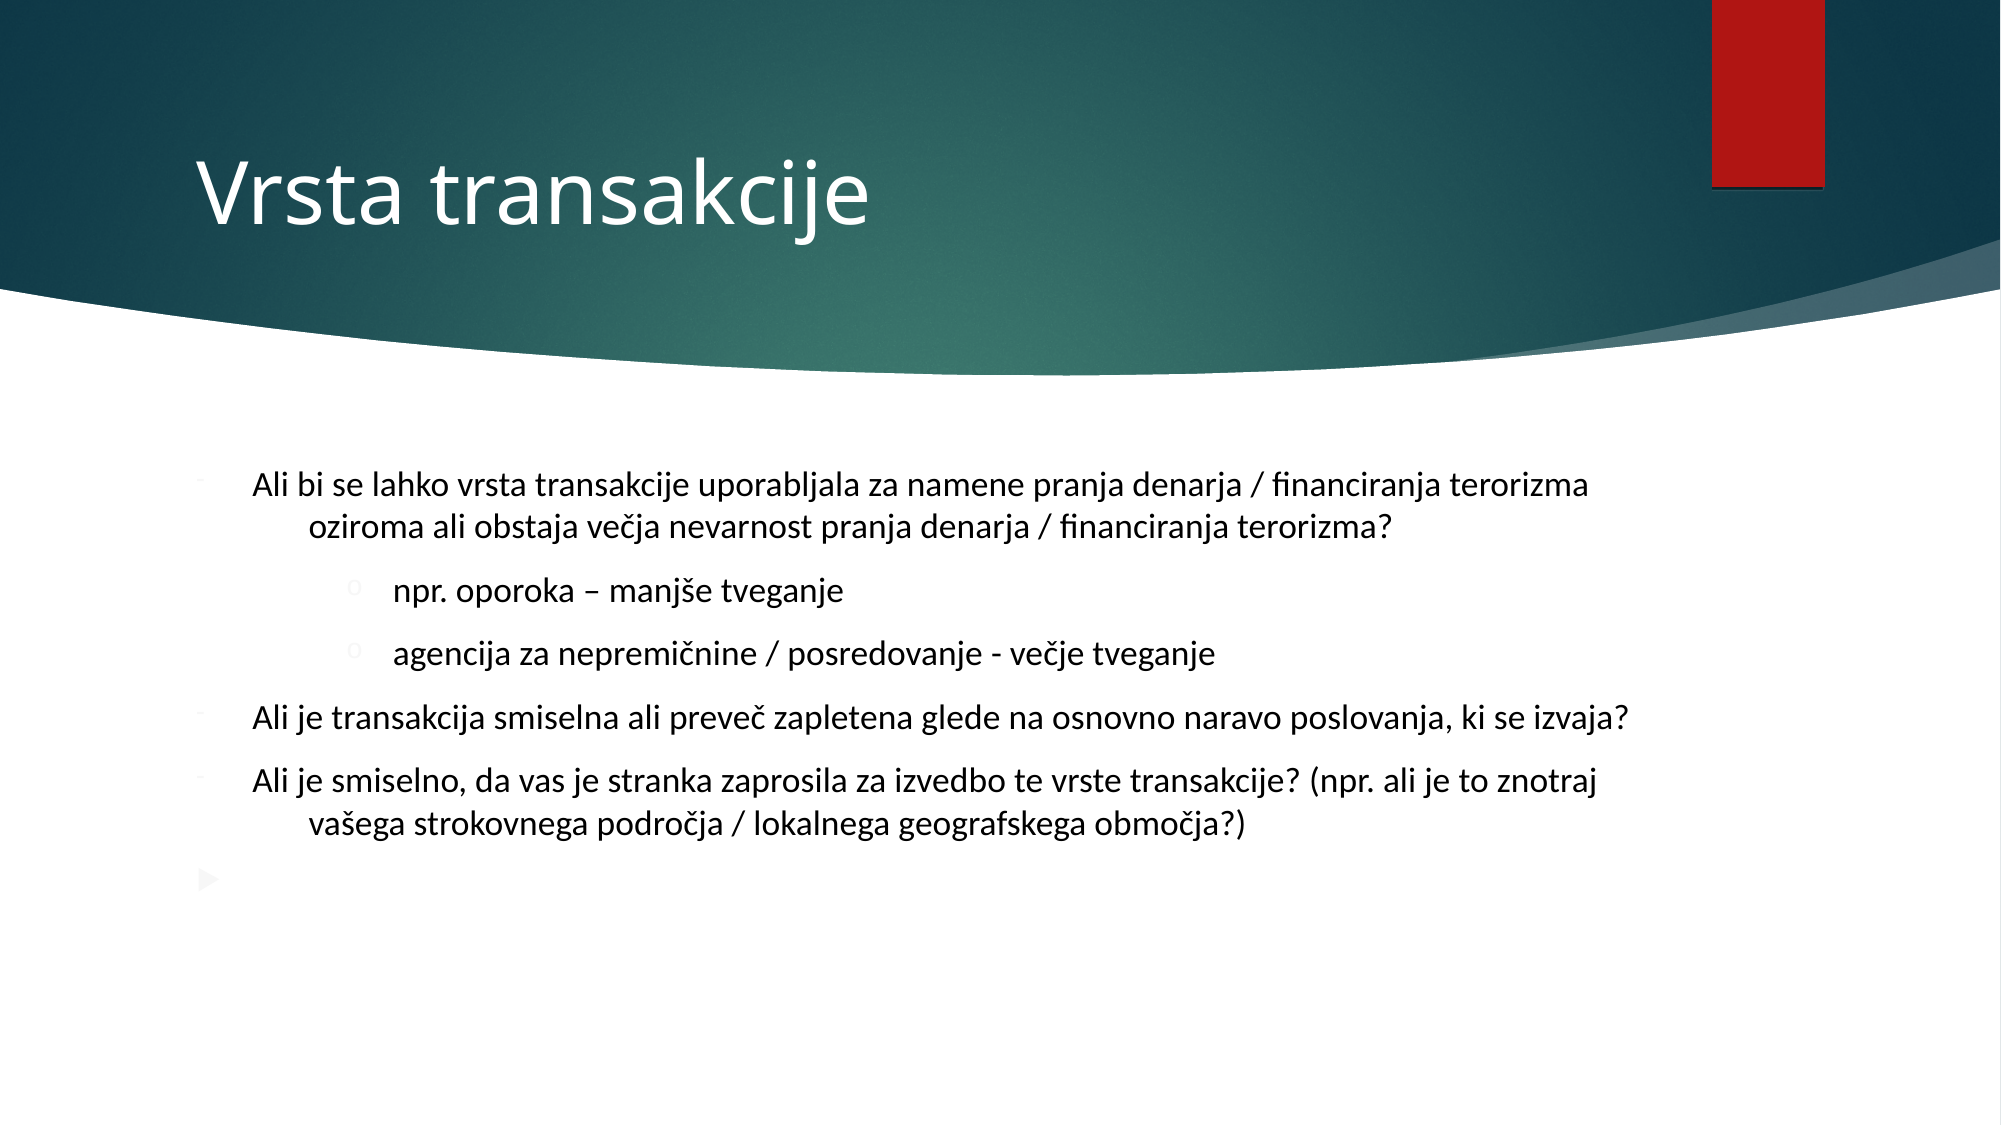

# Vrsta transakcije
Ali bi se lahko vrsta transakcije uporabljala za namene pranja denarja / financiranja terorizma oziroma ali obstaja večja nevarnost pranja denarja / financiranja terorizma?
npr. oporoka – manjše tveganje
agencija za nepremičnine / posredovanje - večje tveganje
Ali je transakcija smiselna ali preveč zapletena glede na osnovno naravo poslovanja, ki se izvaja?
Ali je smiselno, da vas je stranka zaprosila za izvedbo te vrste transakcije? (npr. ali je to znotraj vašega strokovnega področja / lokalnega geografskega območja?)